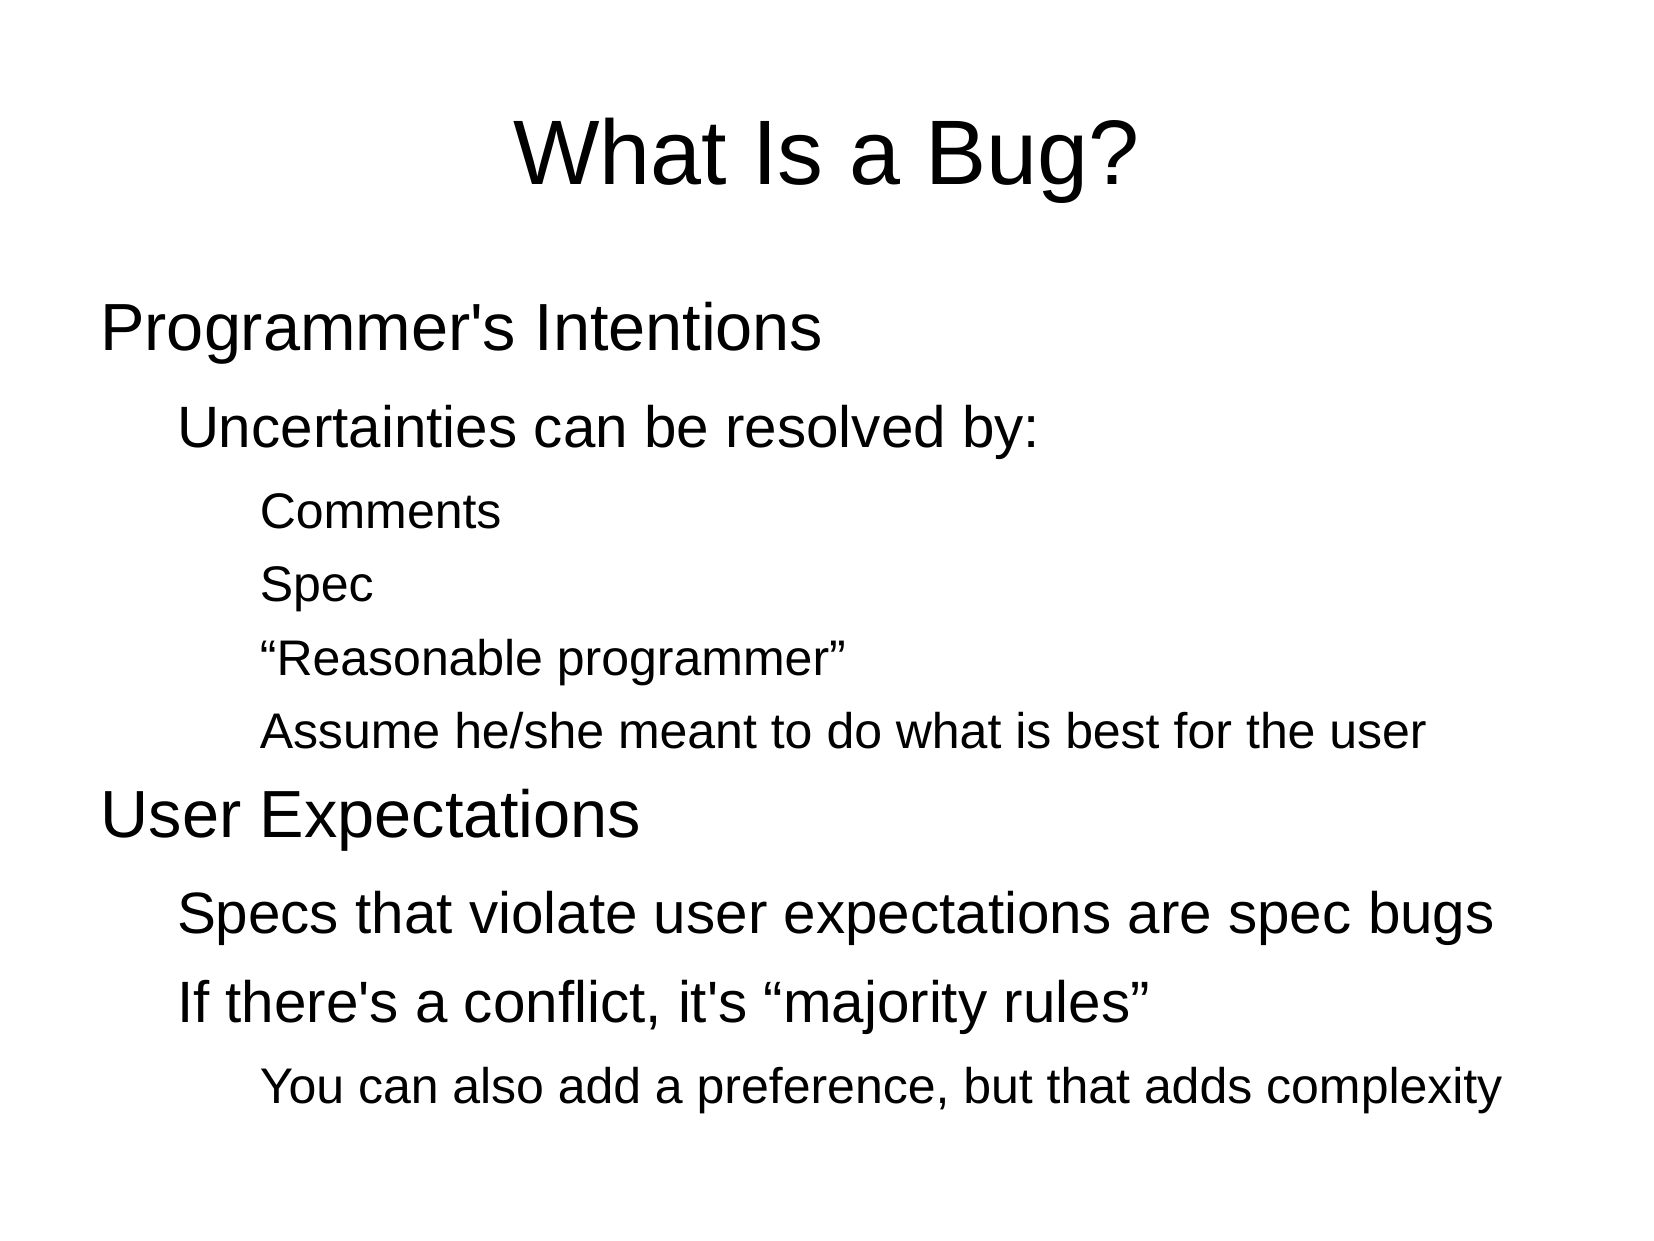

# What Is a Bug?
Programmer's Intentions
Uncertainties can be resolved by:
Comments
Spec
“Reasonable programmer”
Assume he/she meant to do what is best for the user
User Expectations
Specs that violate user expectations are spec bugs
If there's a conflict, it's “majority rules”
You can also add a preference, but that adds complexity